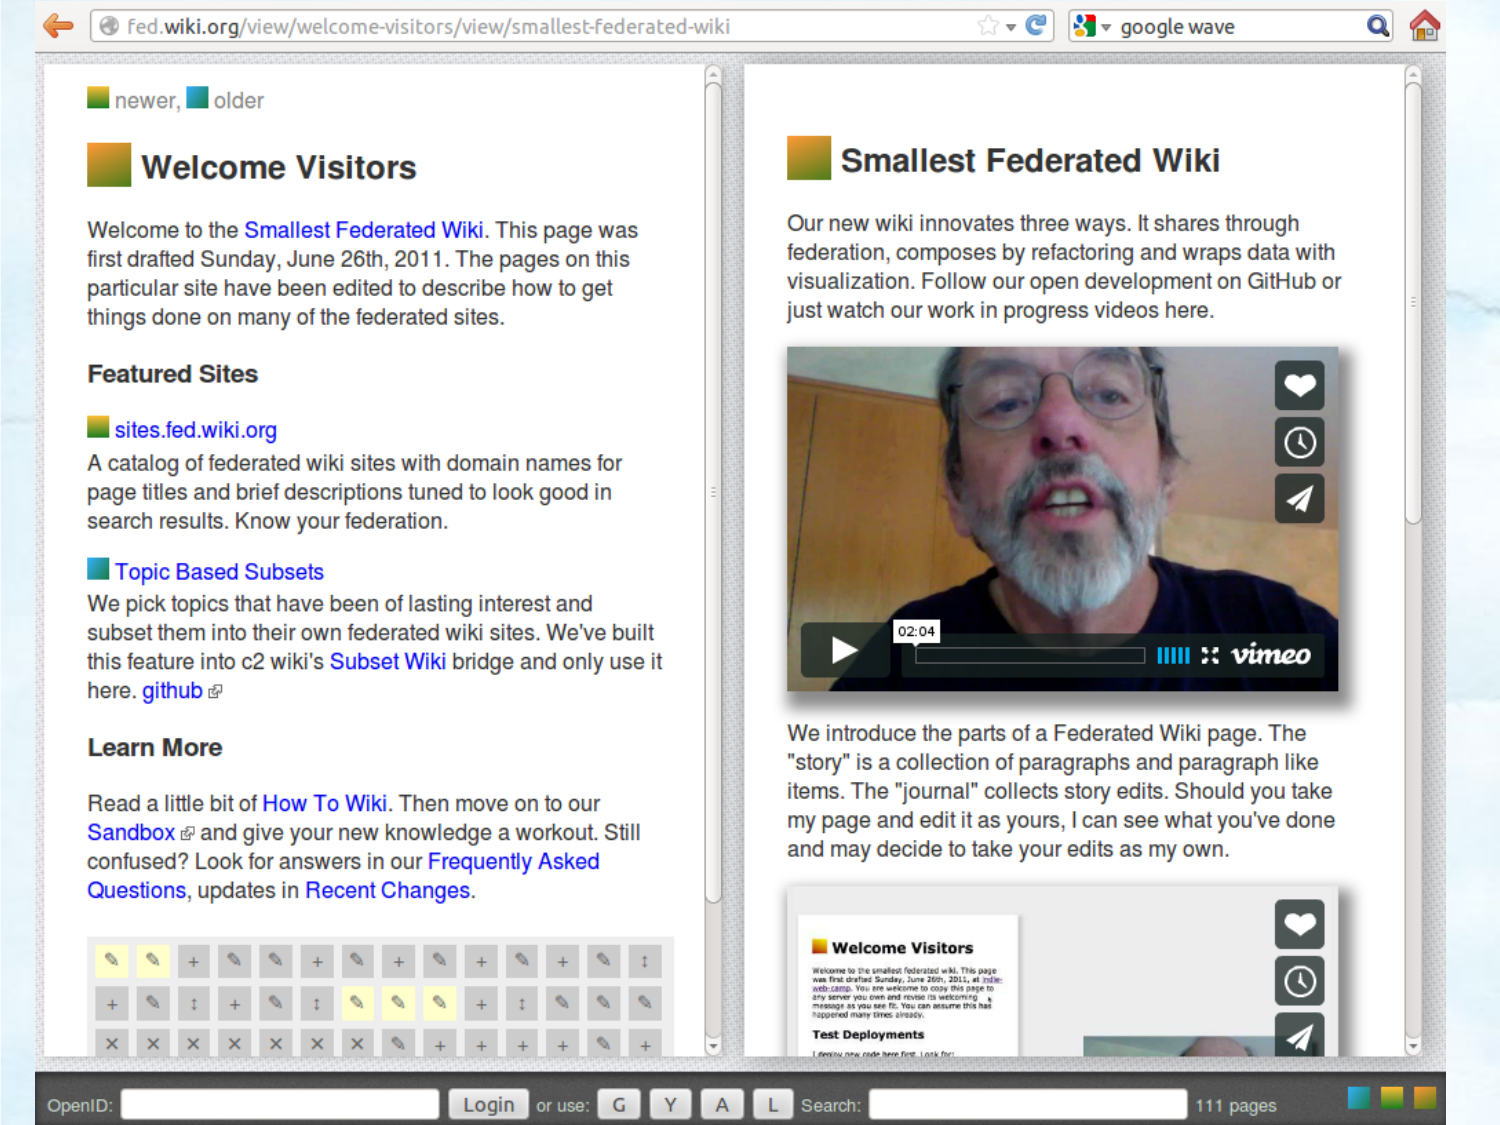

# Federated Wiki
An Invitation to Service Systems Thinking
October 2014
84